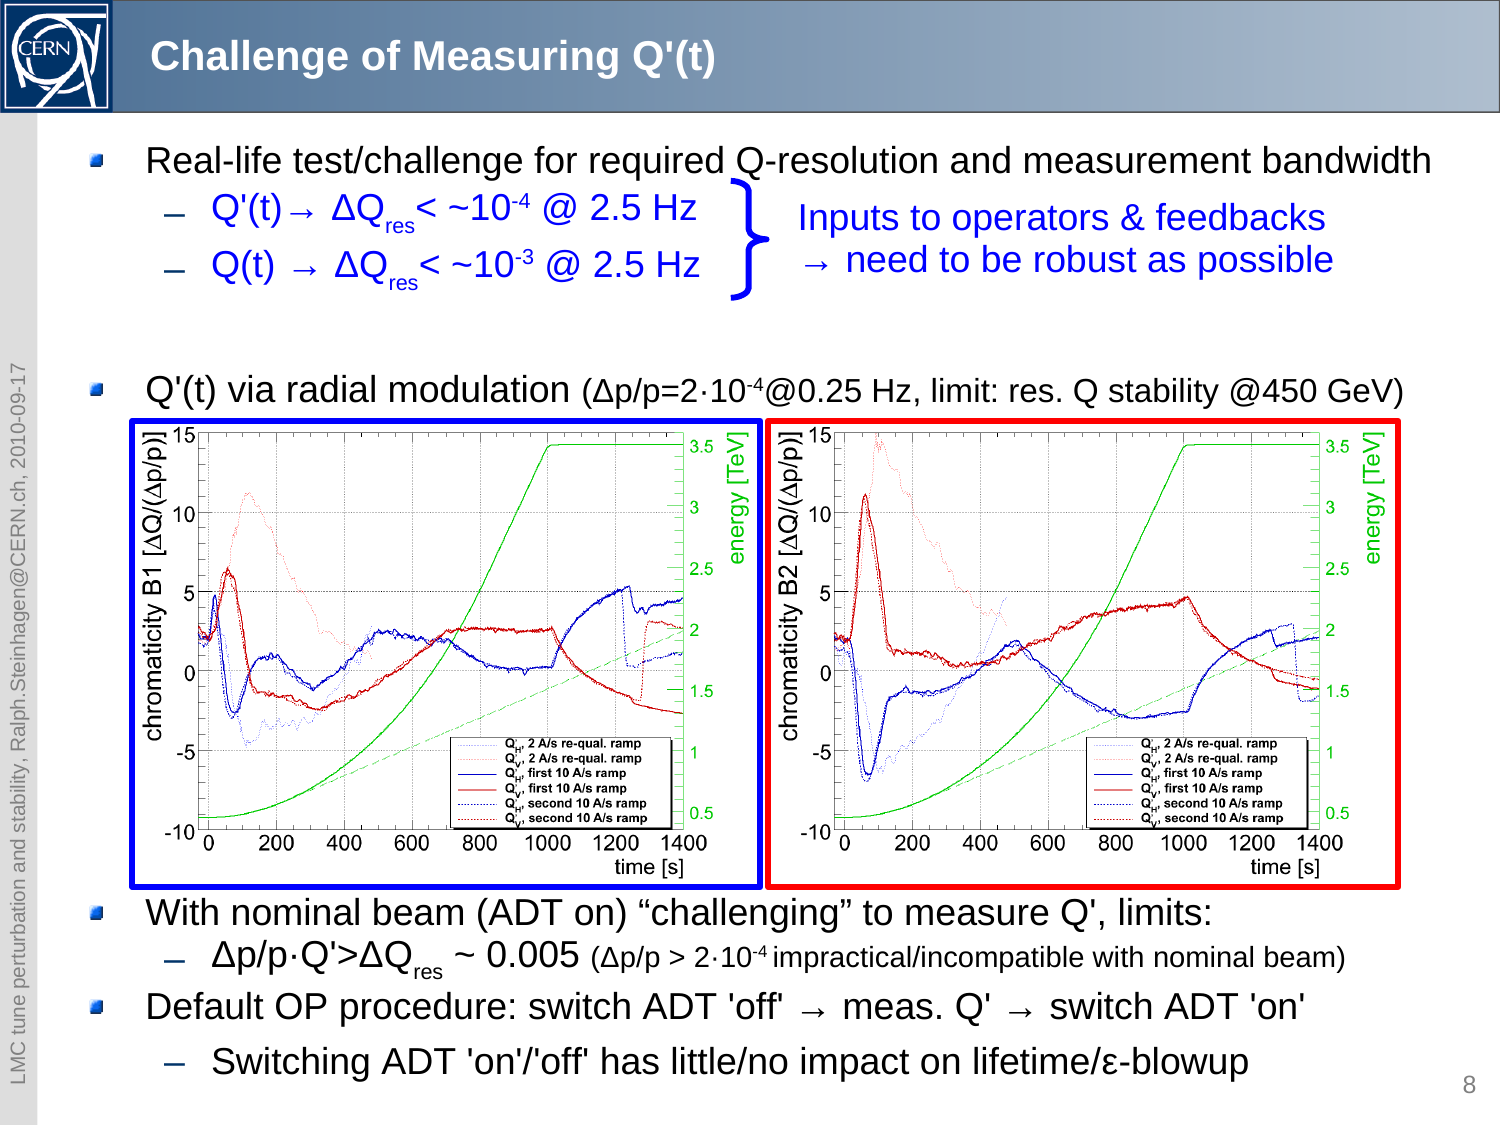

# Challenge of Measuring Q'(t)
Real-life test/challenge for required Q-resolution and measurement bandwidth
Q'(t)→ ΔQres< ~10-4 @ 2.5 Hz
Q(t) → ΔQres< ~10-3 @ 2.5 Hz
Q'(t) via radial modulation (Δp/p=2·10-4@0.25 Hz, limit: res. Q stability @450 GeV)
With nominal beam (ADT on) “challenging” to measure Q', limits:
Δp/p·Q'>ΔQres ~ 0.005 (Δp/p > 2·10-4 impractical/incompatible with nominal beam)
Default OP procedure: switch ADT 'off' → meas. Q' → switch ADT 'on'
Switching ADT 'on'/'off' has little/no impact on lifetime/ε-blowup
Inputs to operators & feedbacks → need to be robust as possible